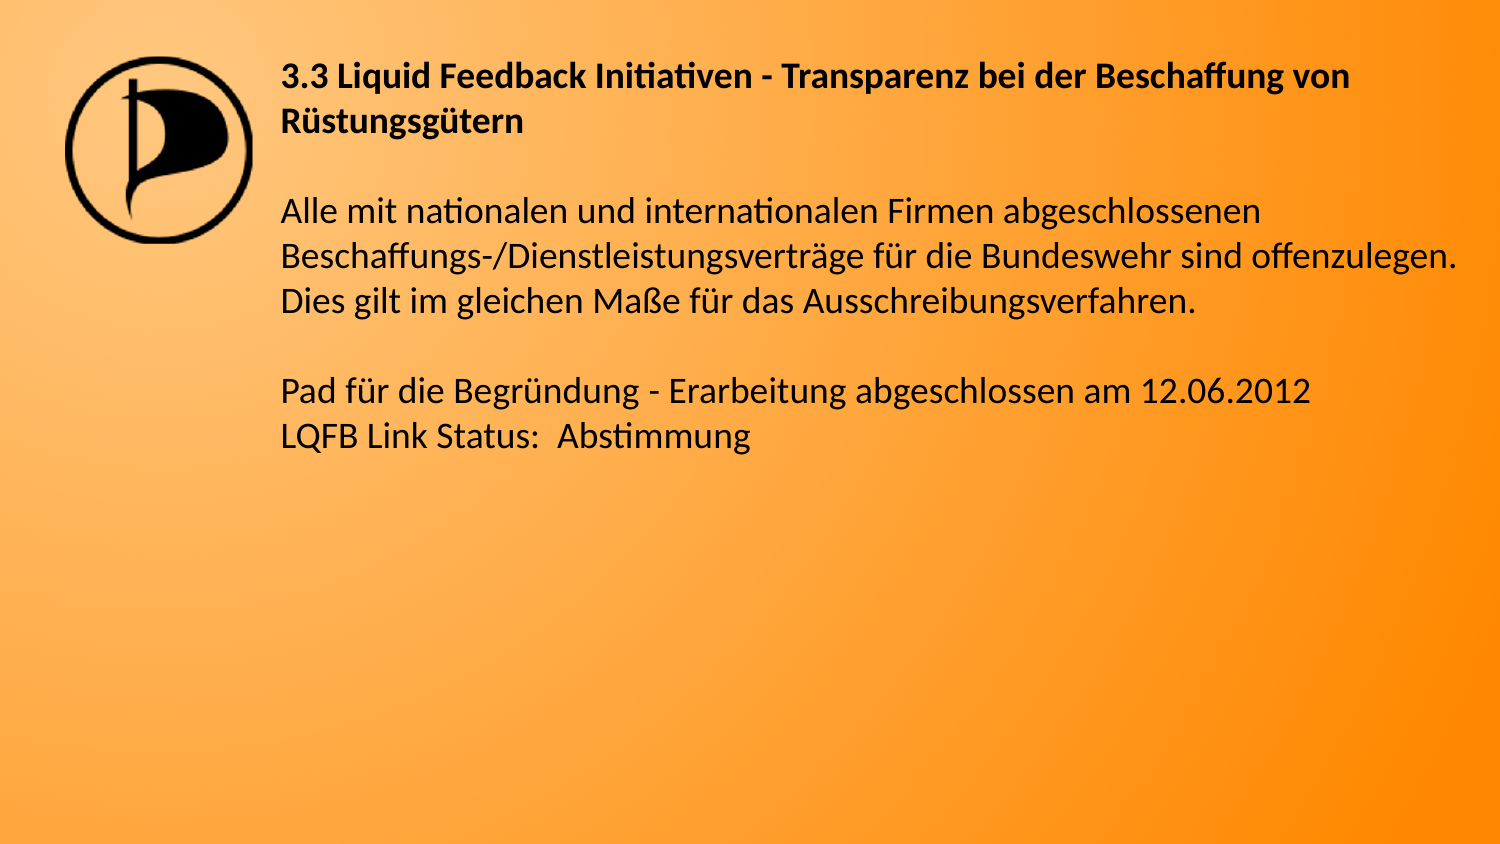

3.3 Liquid Feedback Initiativen - Transparenz bei der Beschaffung von Rüstungsgütern
Alle mit nationalen und internationalen Firmen abgeschlossenen Beschaffungs-/Dienstleistungsverträge für die Bundeswehr sind offenzulegen. Dies gilt im gleichen Maße für das Ausschreibungsverfahren.
Pad für die Begründung - Erarbeitung abgeschlossen am 12.06.2012
LQFB Link Status: Abstimmung